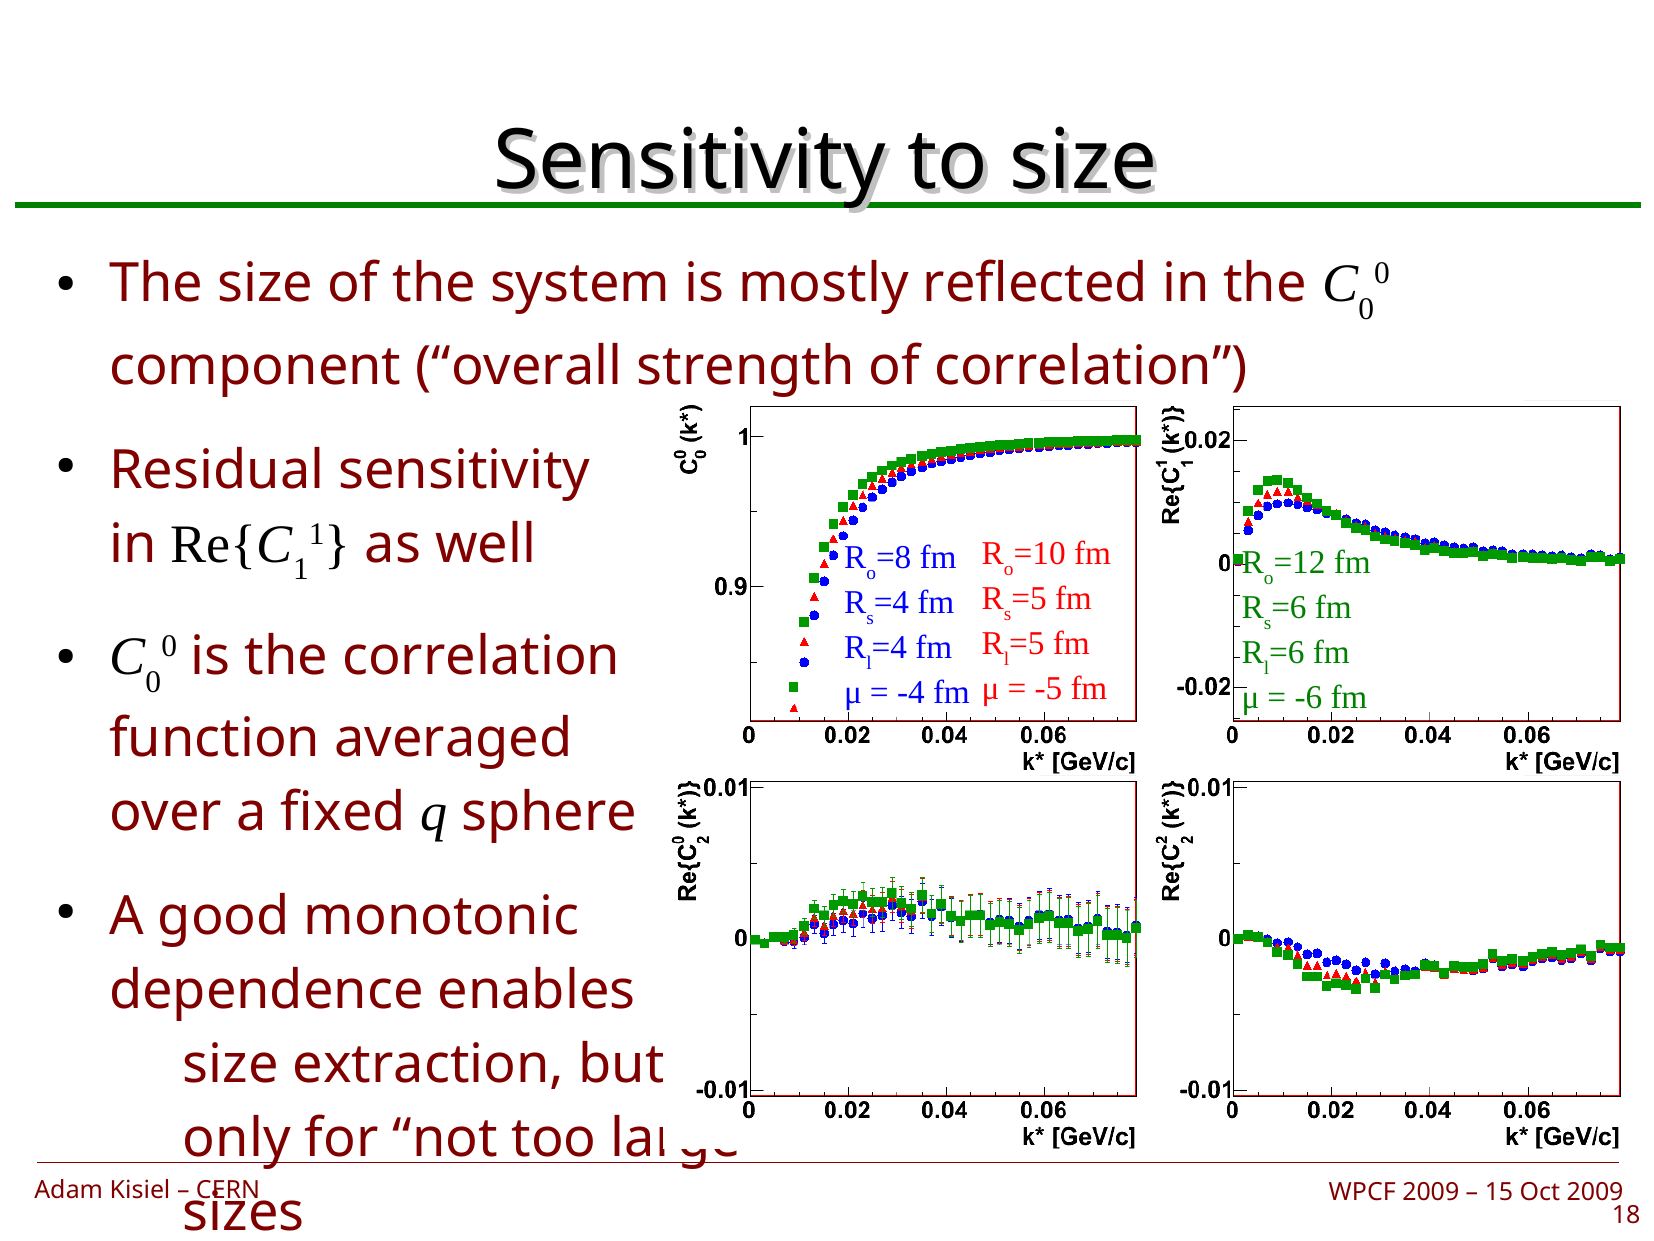

# Sensitivity to size
The size of the system is mostly reflected in the C00 component (“overall strength of correlation”)
Residual sensitivity														in Re{C11} as well
C00 is the correlation													function averaged 														over a fixed q sphere
A good monotonic 											dependence enables														size extraction, but 														only for “not too large”													sizes
Ro=10 fm
Rs=5 fm
Rl=5 fm
μ = -5 fm
Ro=8 fm
Rs=4 fm
Rl=4 fm
μ = -4 fm
Ro=12 fm
Rs=6 fm
Rl=6 fm
μ = -6 fm